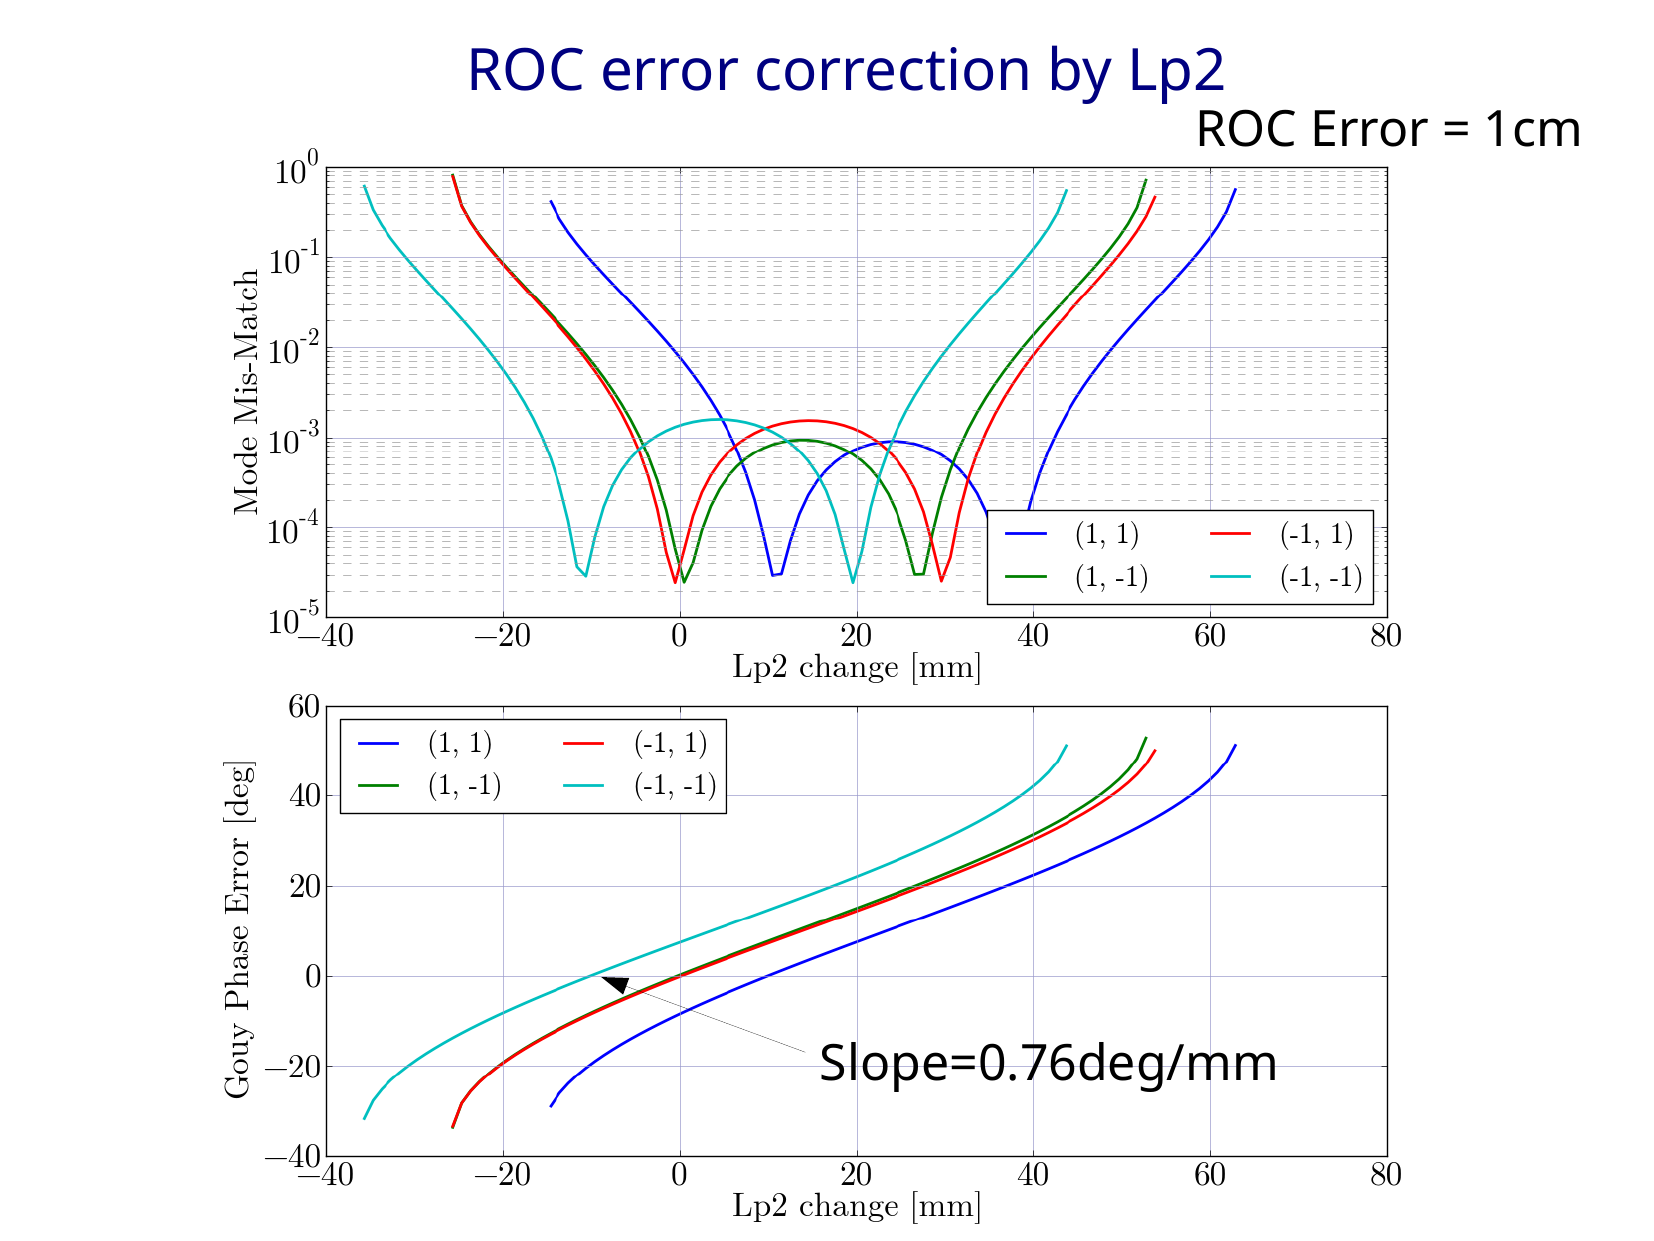

ROC error correction by Lp2
ROC Error = 1cm
Slope=0.76deg/mm